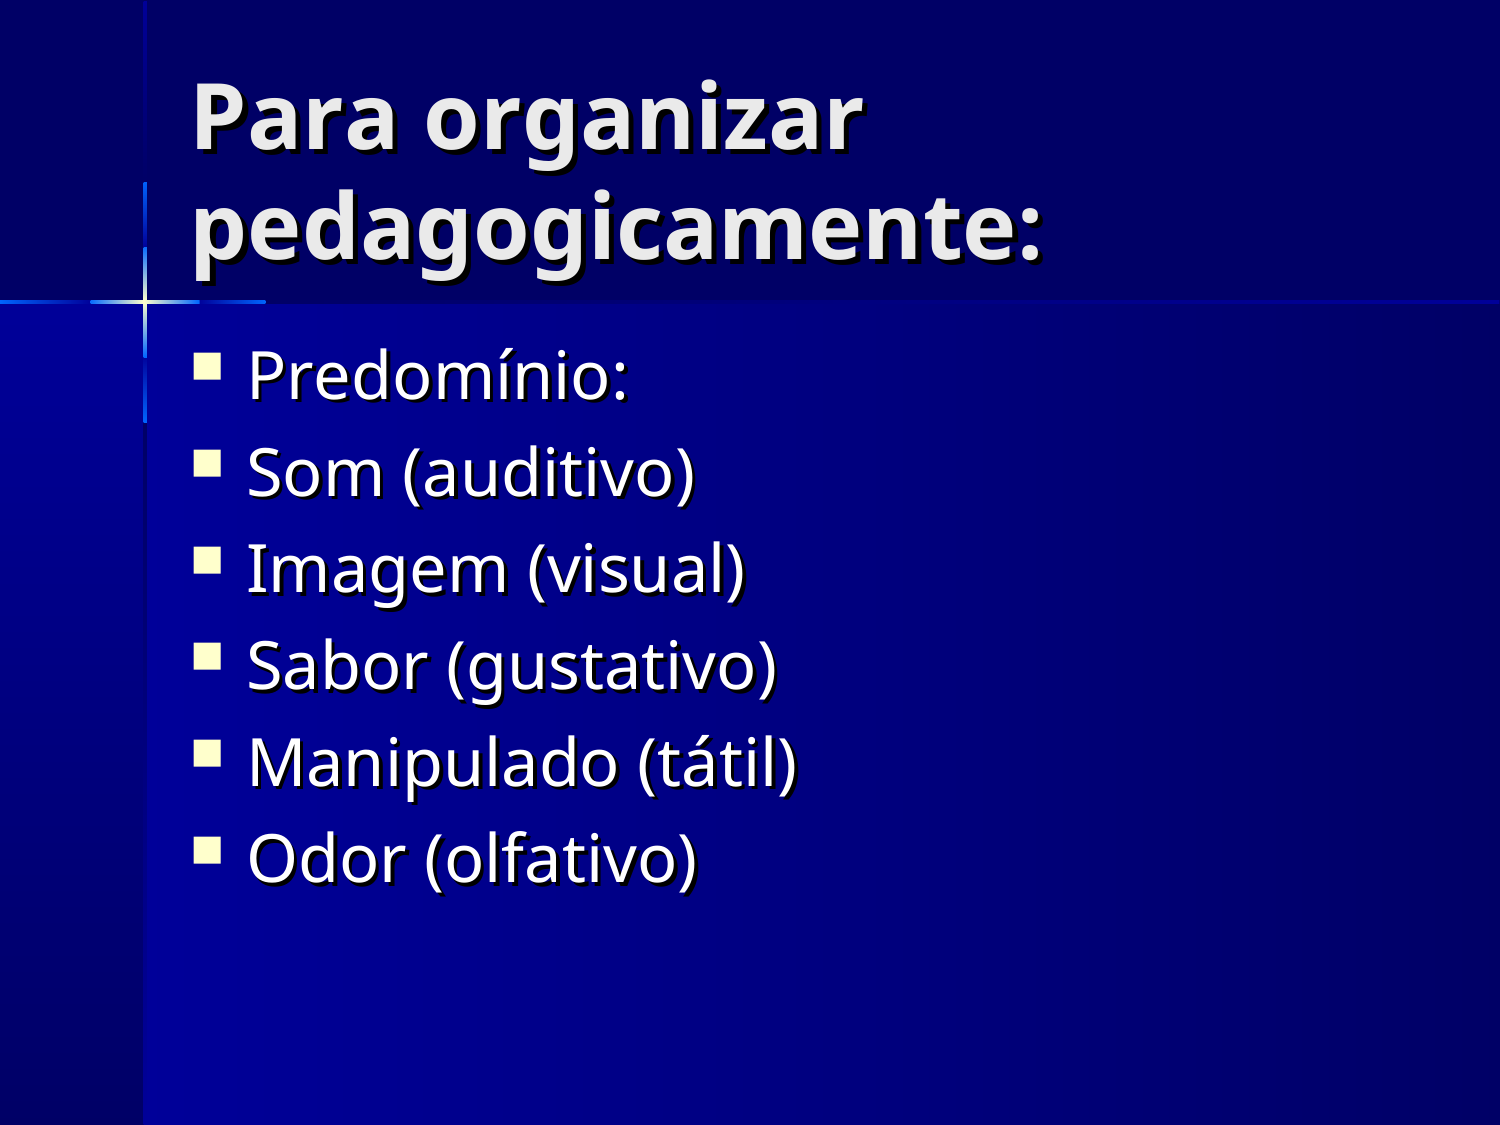

# Para organizar pedagogicamente:
Predomínio:
Som (auditivo)
Imagem (visual)
Sabor (gustativo)
Manipulado (tátil)
Odor (olfativo)